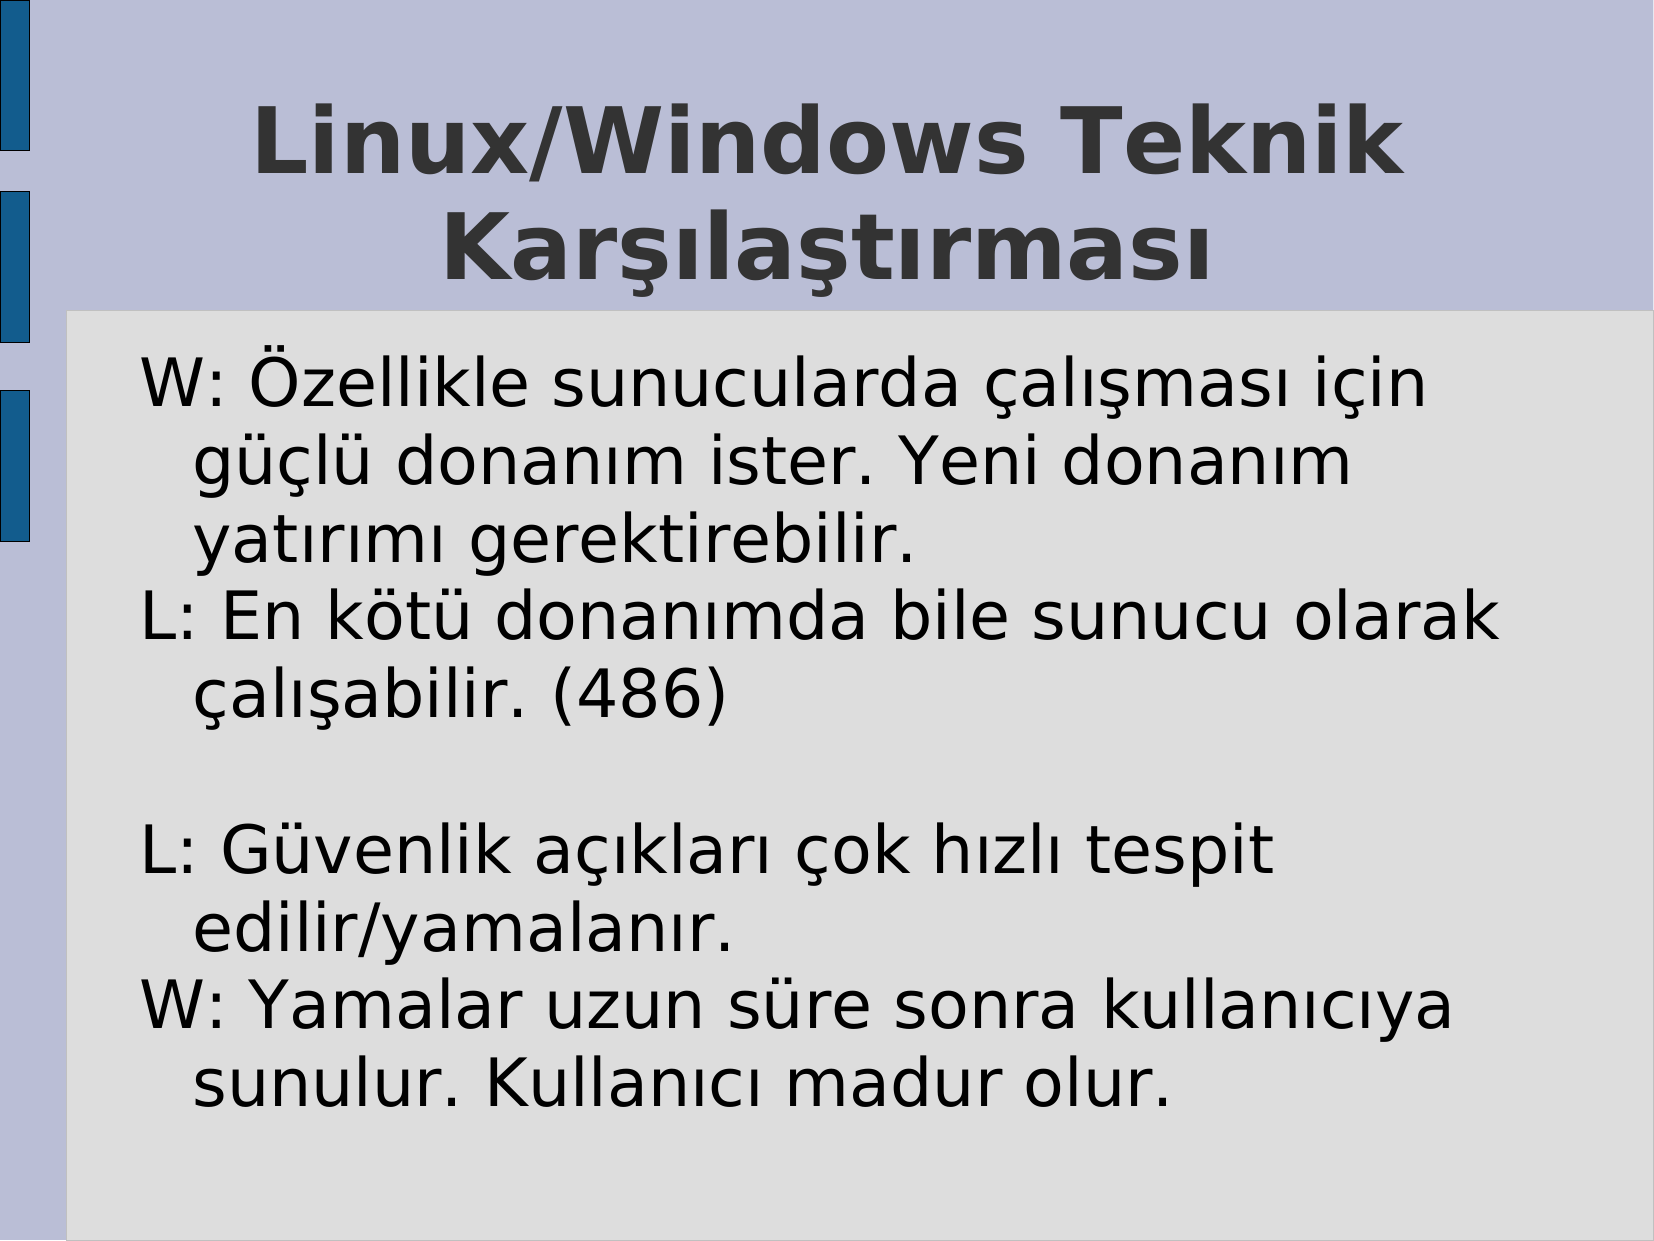

# Linux/Windows Teknik Karşılaştırması
W: Özellikle sunucularda çalışması için güçlü donanım ister. Yeni donanım yatırımı gerektirebilir.
L: En kötü donanımda bile sunucu olarak çalışabilir. (486)
L: Güvenlik açıkları çok hızlı tespit edilir/yamalanır.
W: Yamalar uzun süre sonra kullanıcıya sunulur. Kullanıcı madur olur.